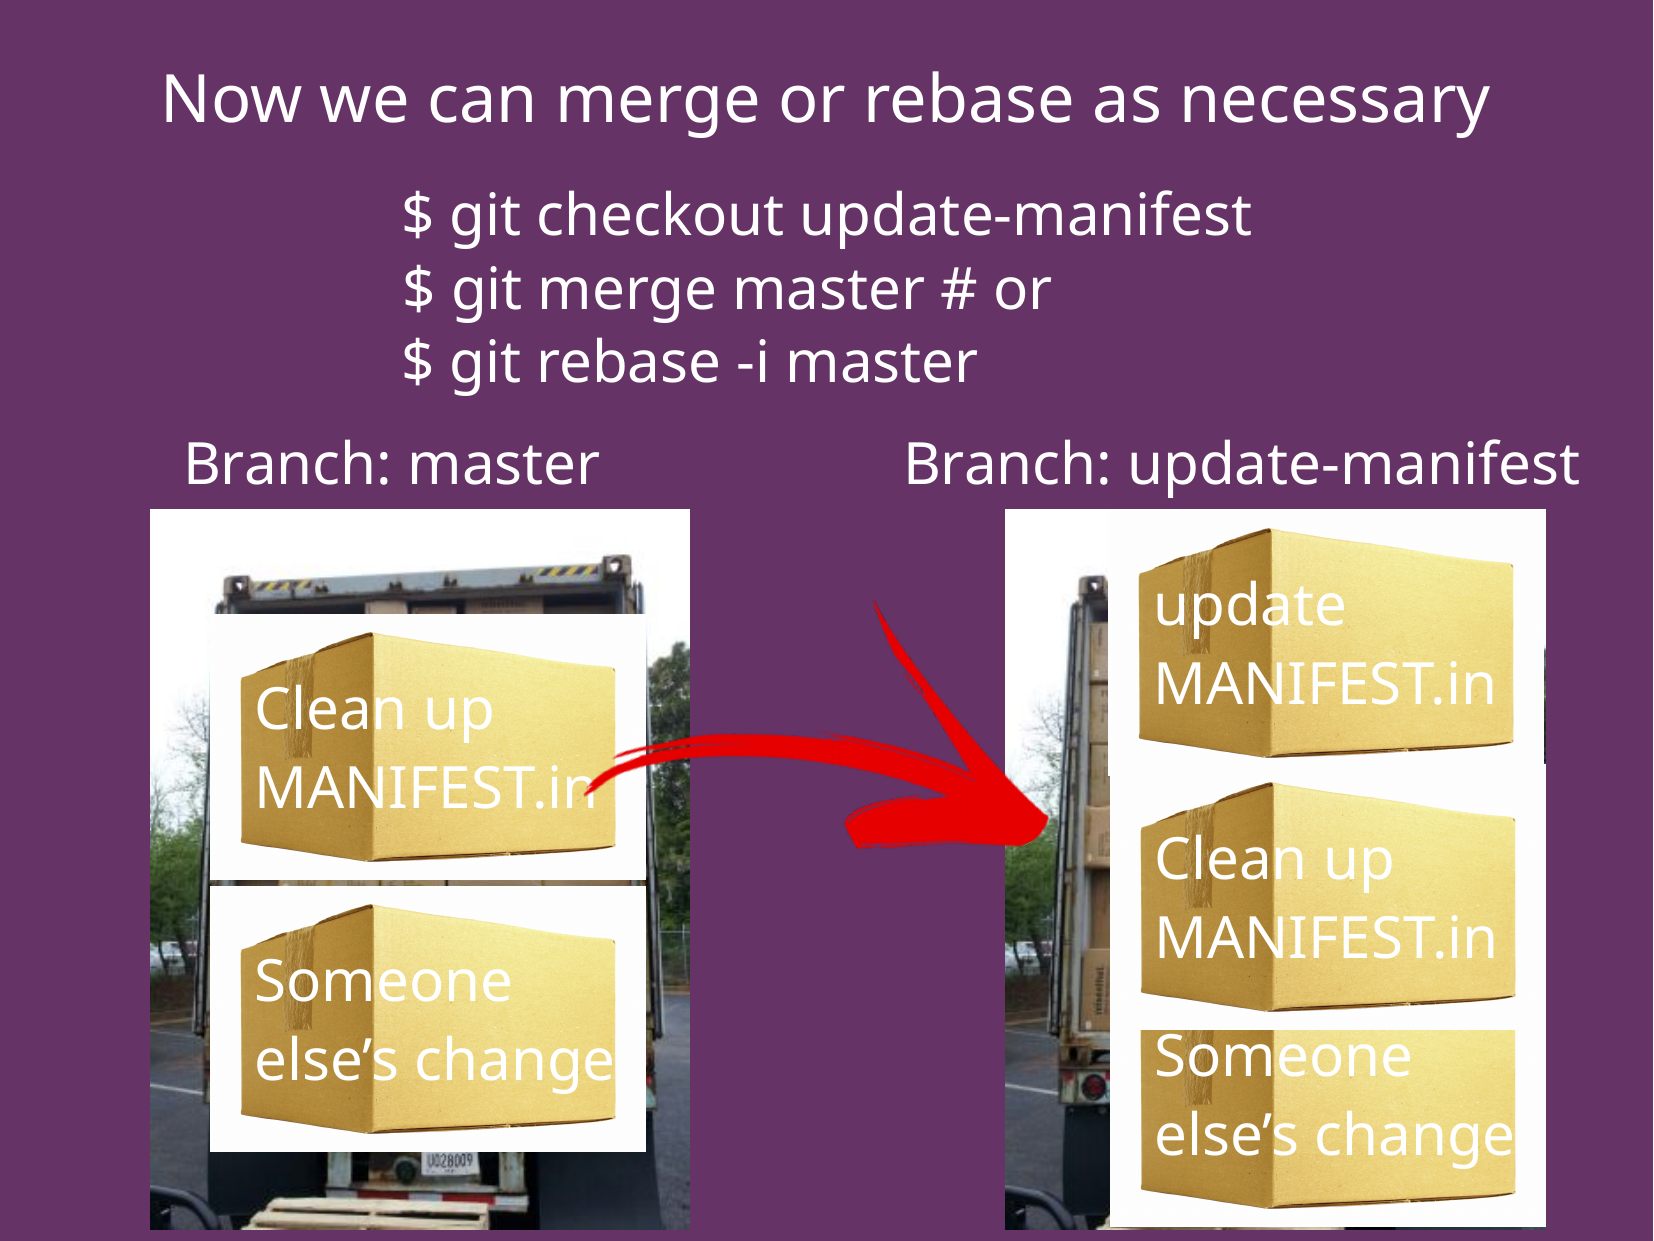

# Now we can merge or rebase as necessary
$ git checkout update-manifest
$ git merge master # or
$ git rebase -i master
Branch: master
Branch: update-manifest
update MANIFEST.in
Clean up MANIFEST.in
Clean up MANIFEST.in
Someone else’s change
Someone else’s change